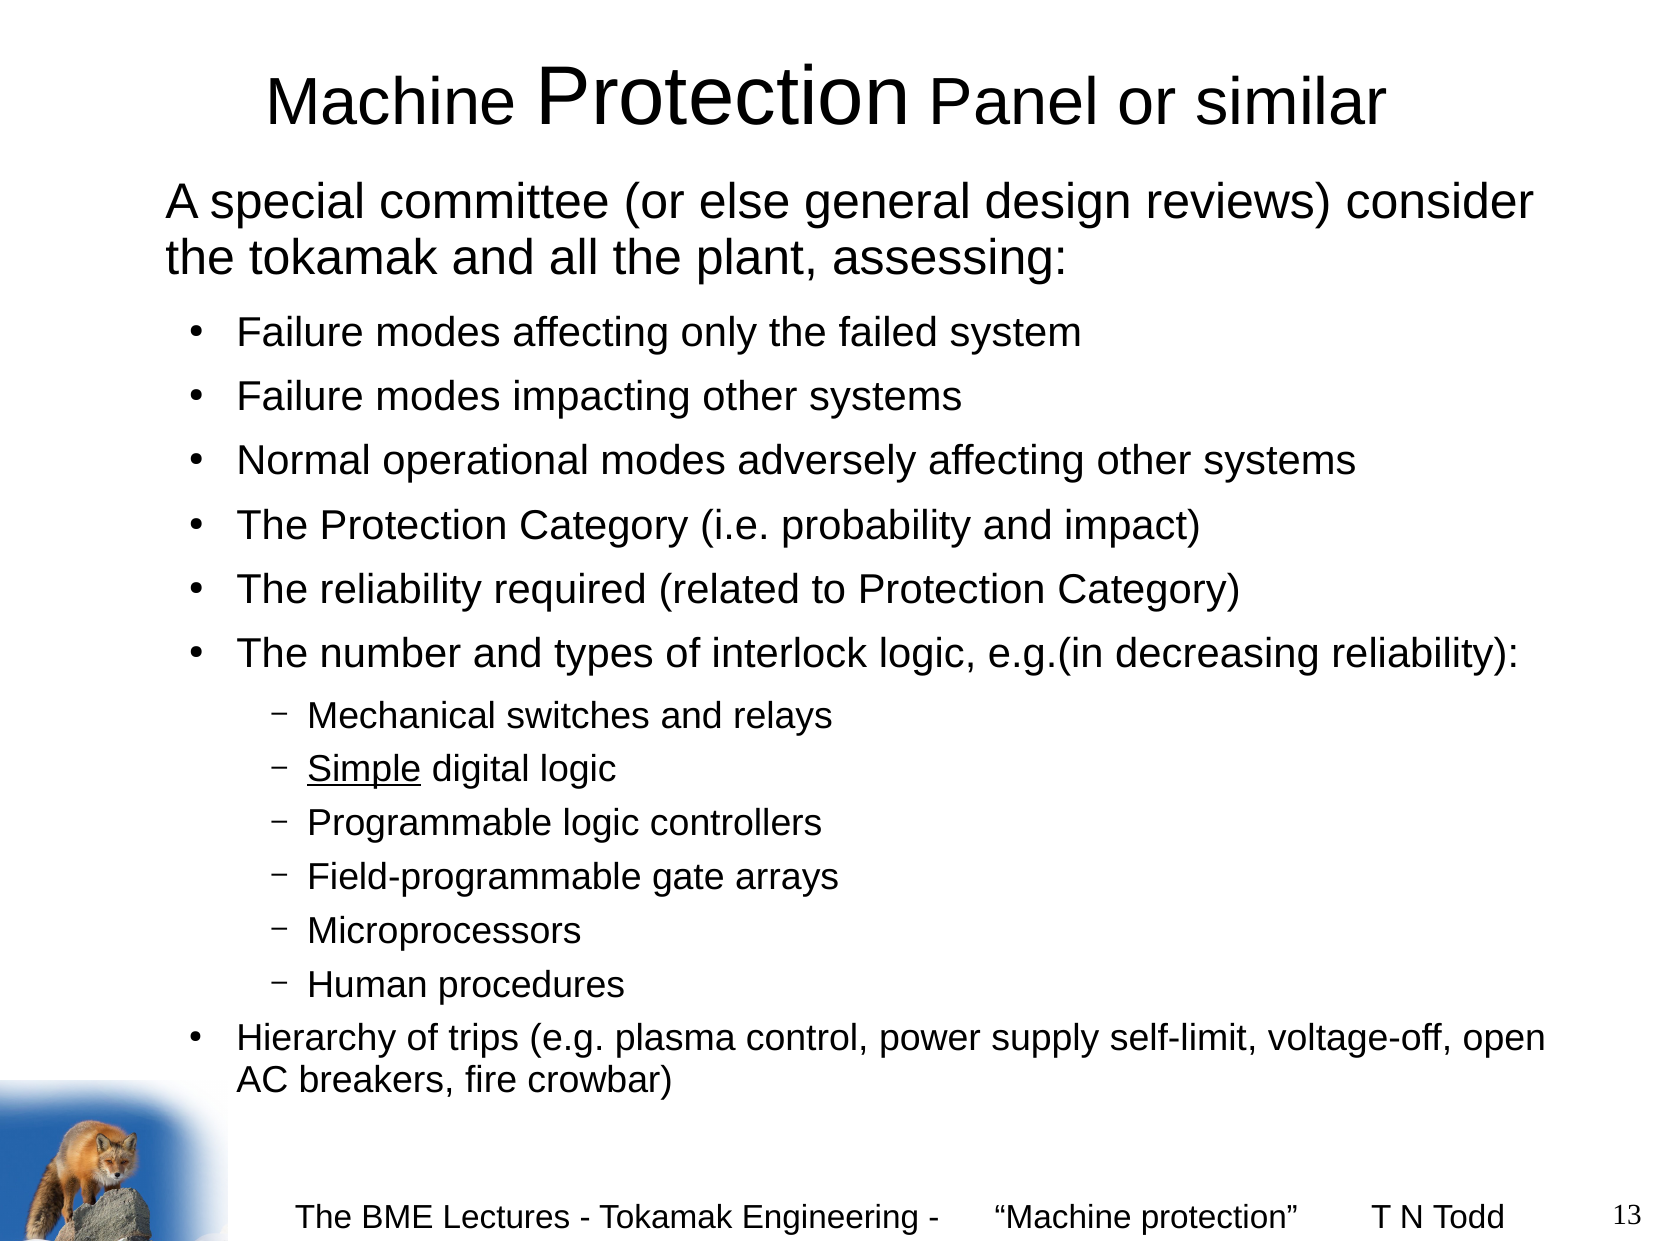

# Machine Protection Panel or similar
A special committee (or else general design reviews) consider the tokamak and all the plant, assessing:
Failure modes affecting only the failed system
Failure modes impacting other systems
Normal operational modes adversely affecting other systems
The Protection Category (i.e. probability and impact)
The reliability required (related to Protection Category)
The number and types of interlock logic, e.g.(in decreasing reliability):
Mechanical switches and relays
Simple digital logic
Programmable logic controllers
Field-programmable gate arrays
Microprocessors
Human procedures
Hierarchy of trips (e.g. plasma control, power supply self-limit, voltage-off, open AC breakers, fire crowbar)
13